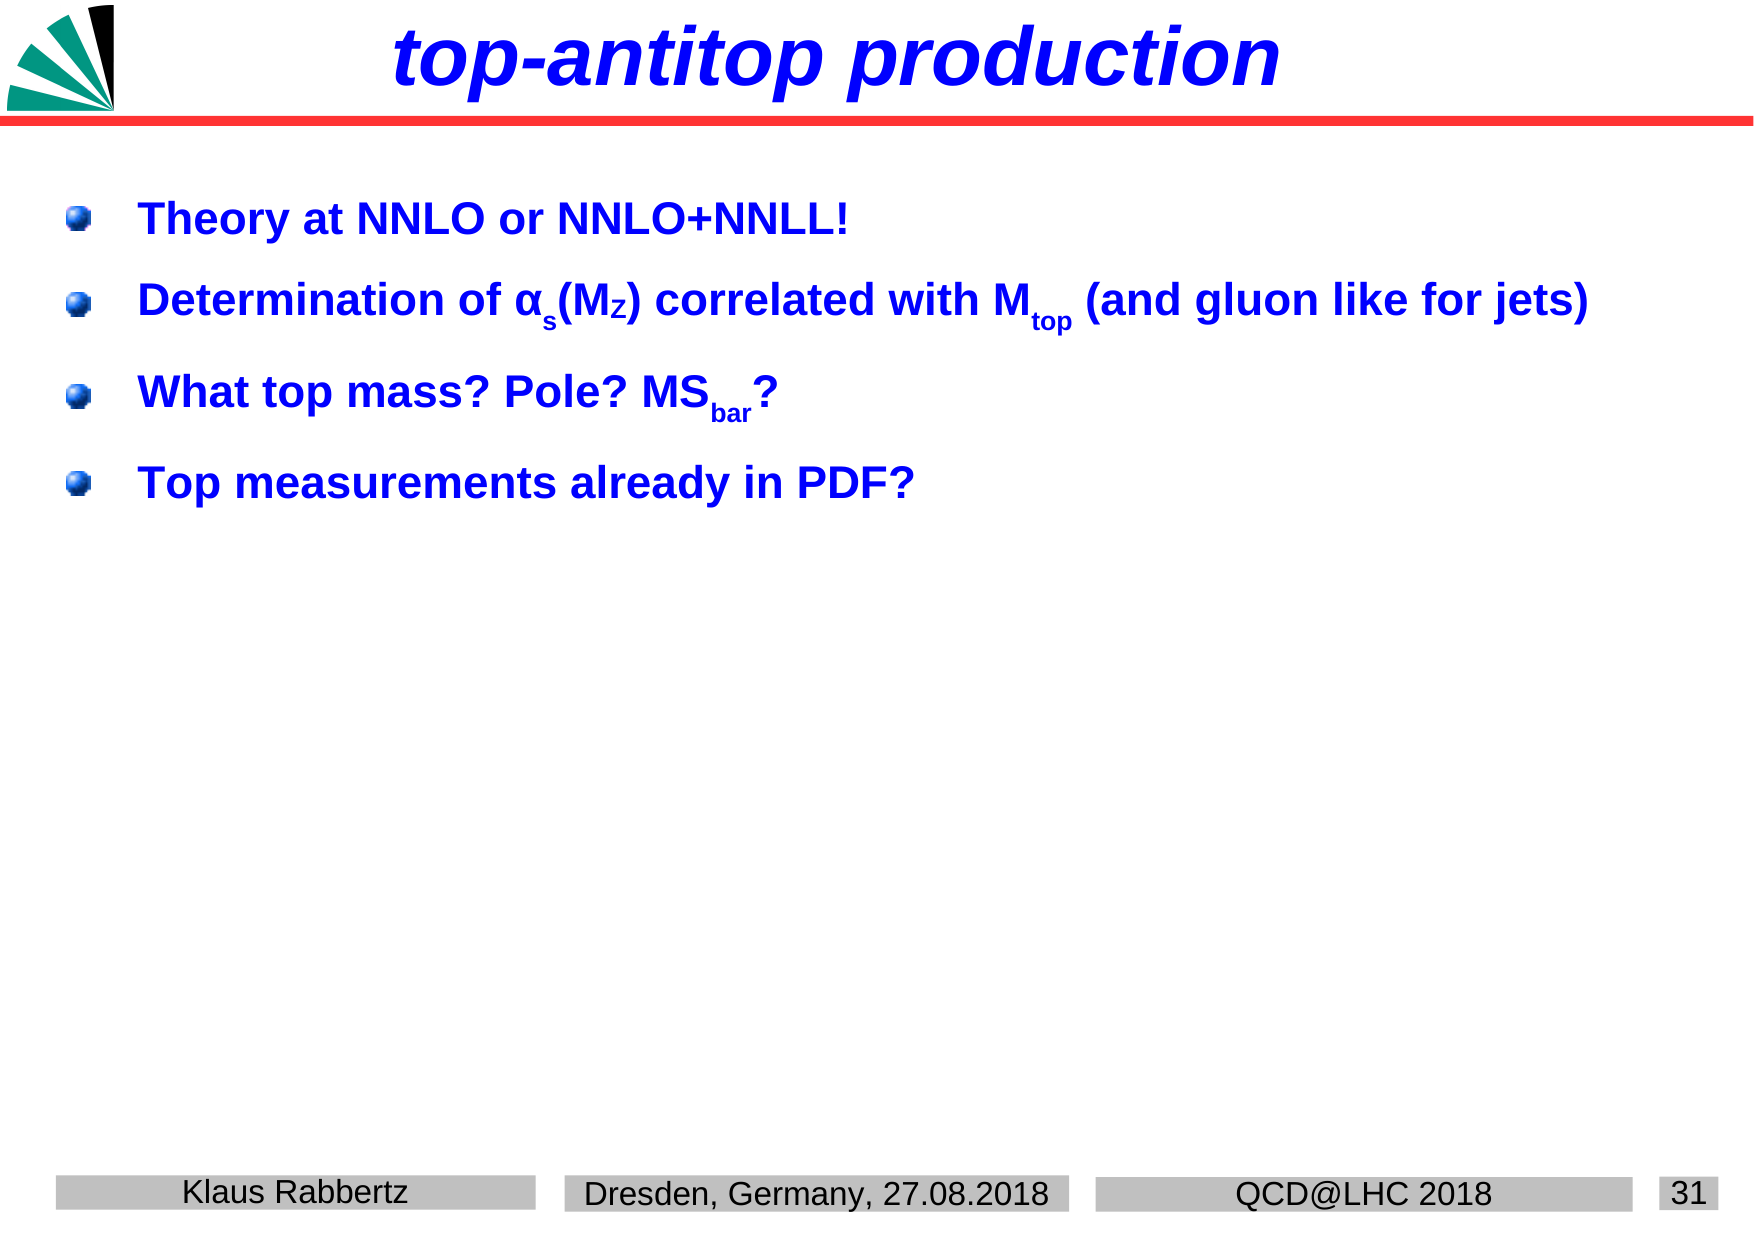

# top-antitop production
Theory at NNLO or NNLO+NNLL!
Determination of αs(MZ) correlated with Mtop (and gluon like for jets)
What top mass? Pole? MSbar?
Top measurements already in PDF?